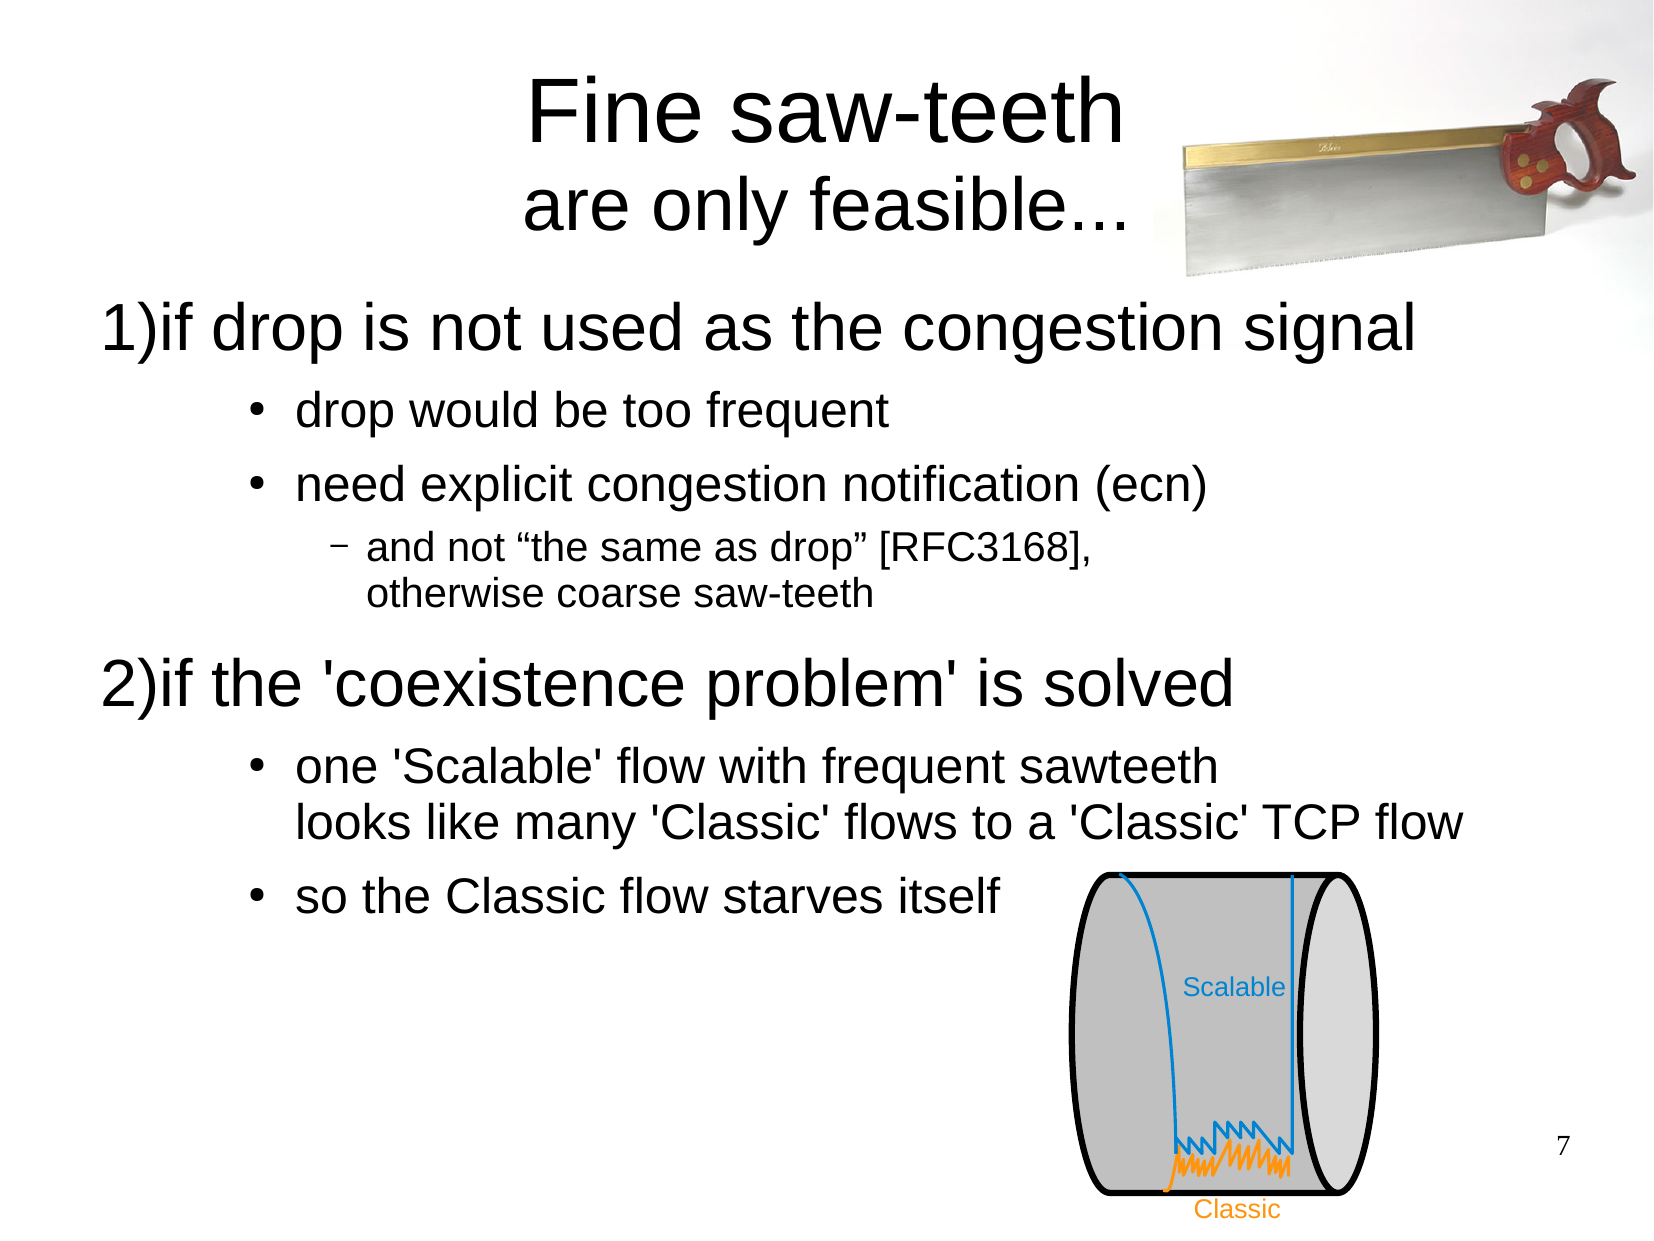

# Fine saw-teeth are only feasible...
if drop is not used as the congestion signal
drop would be too frequent
need explicit congestion notification (ecn)
and not “the same as drop” [RFC3168],
otherwise coarse saw-teeth
if the 'coexistence problem' is solved
one 'Scalable' flow with frequent sawteeth
looks like many 'Classic' flows to a 'Classic' TCP flow
so the Classic flow starves itself
Scalable
7
Classic